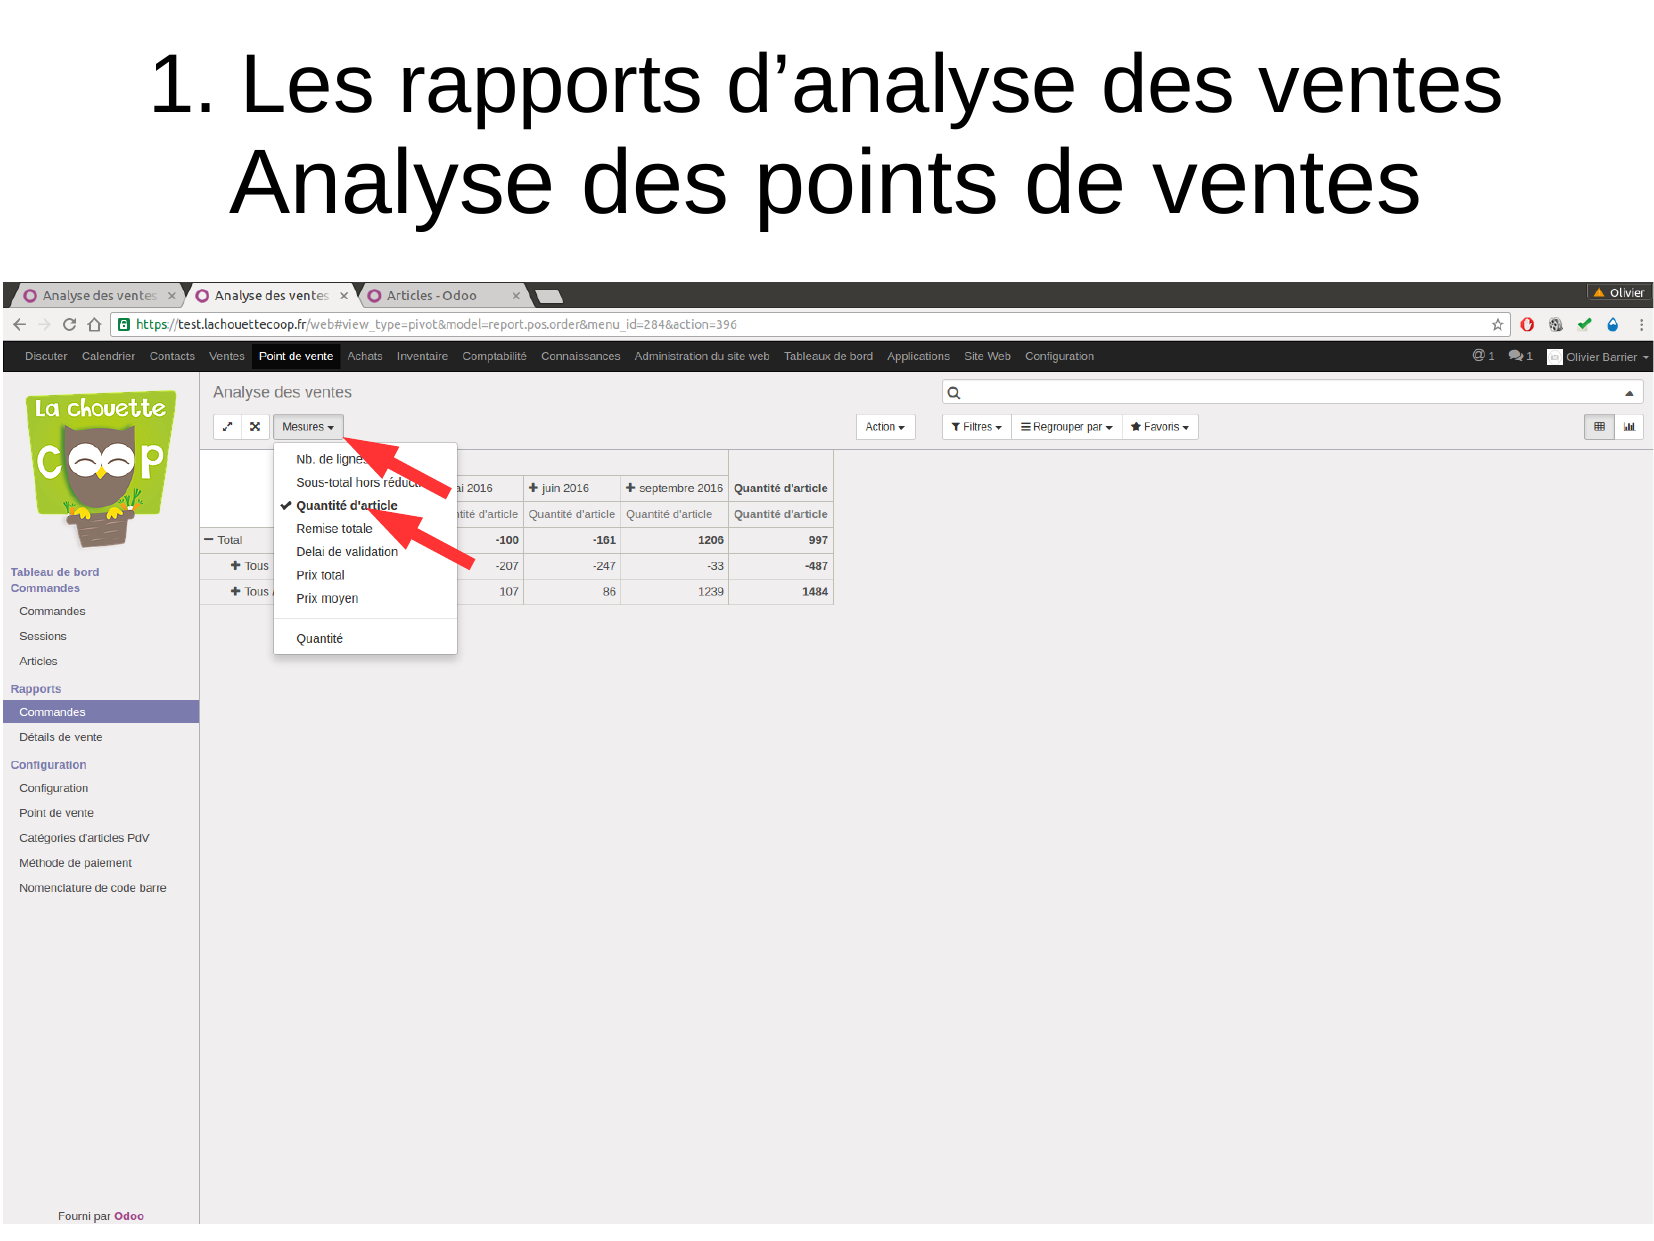

# 1. Les rapports d’analyse des ventes Analyse des points de ventes